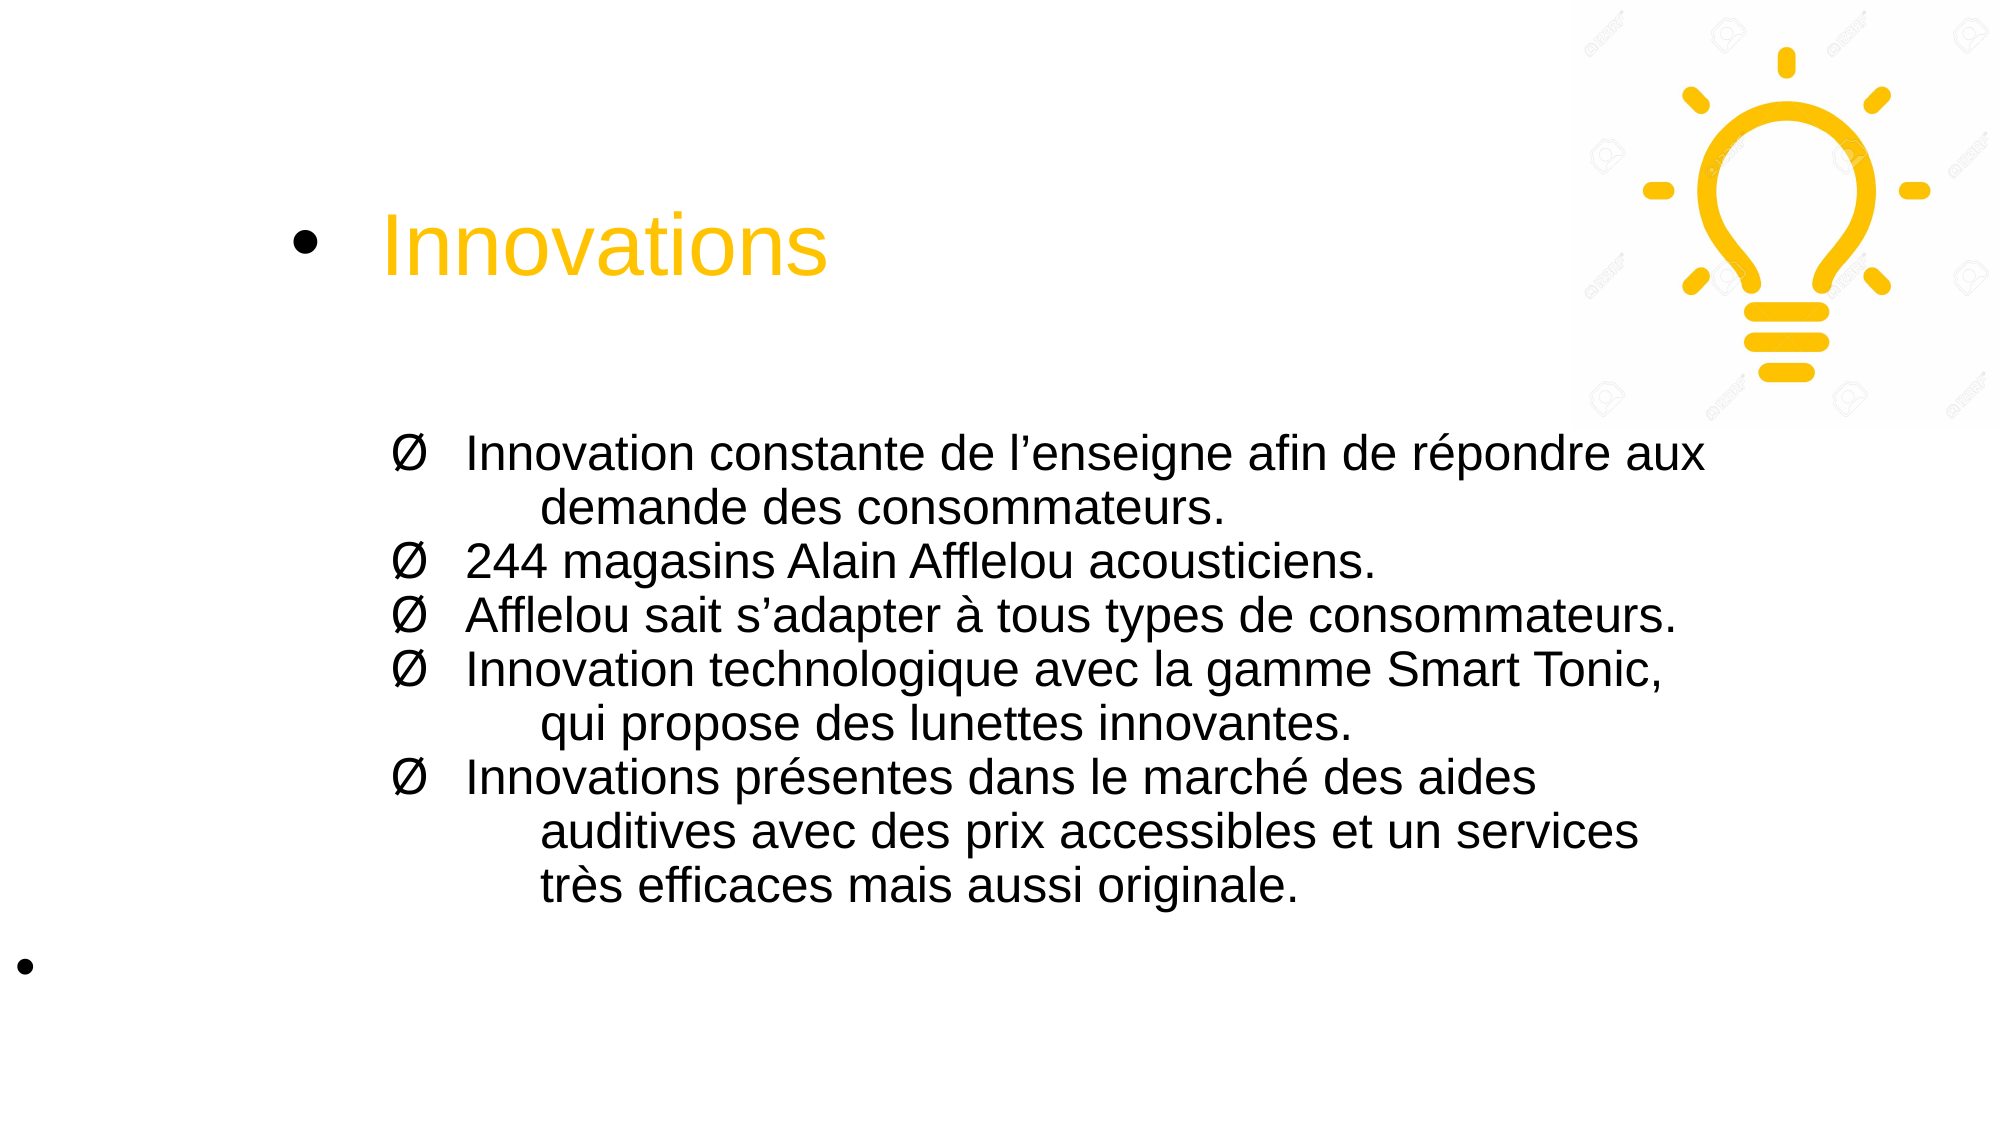

Innovations
# Innovation constante de l’enseigne afin de répondre aux demande des consommateurs.
244 magasins Alain Afflelou acousticiens.
Afflelou sait s’adapter à tous types de consommateurs.
Innovation technologique avec la gamme Smart Tonic, qui propose des lunettes innovantes.
Innovations présentes dans le marché des aides auditives avec des prix accessibles et un services très efficaces mais aussi originale.